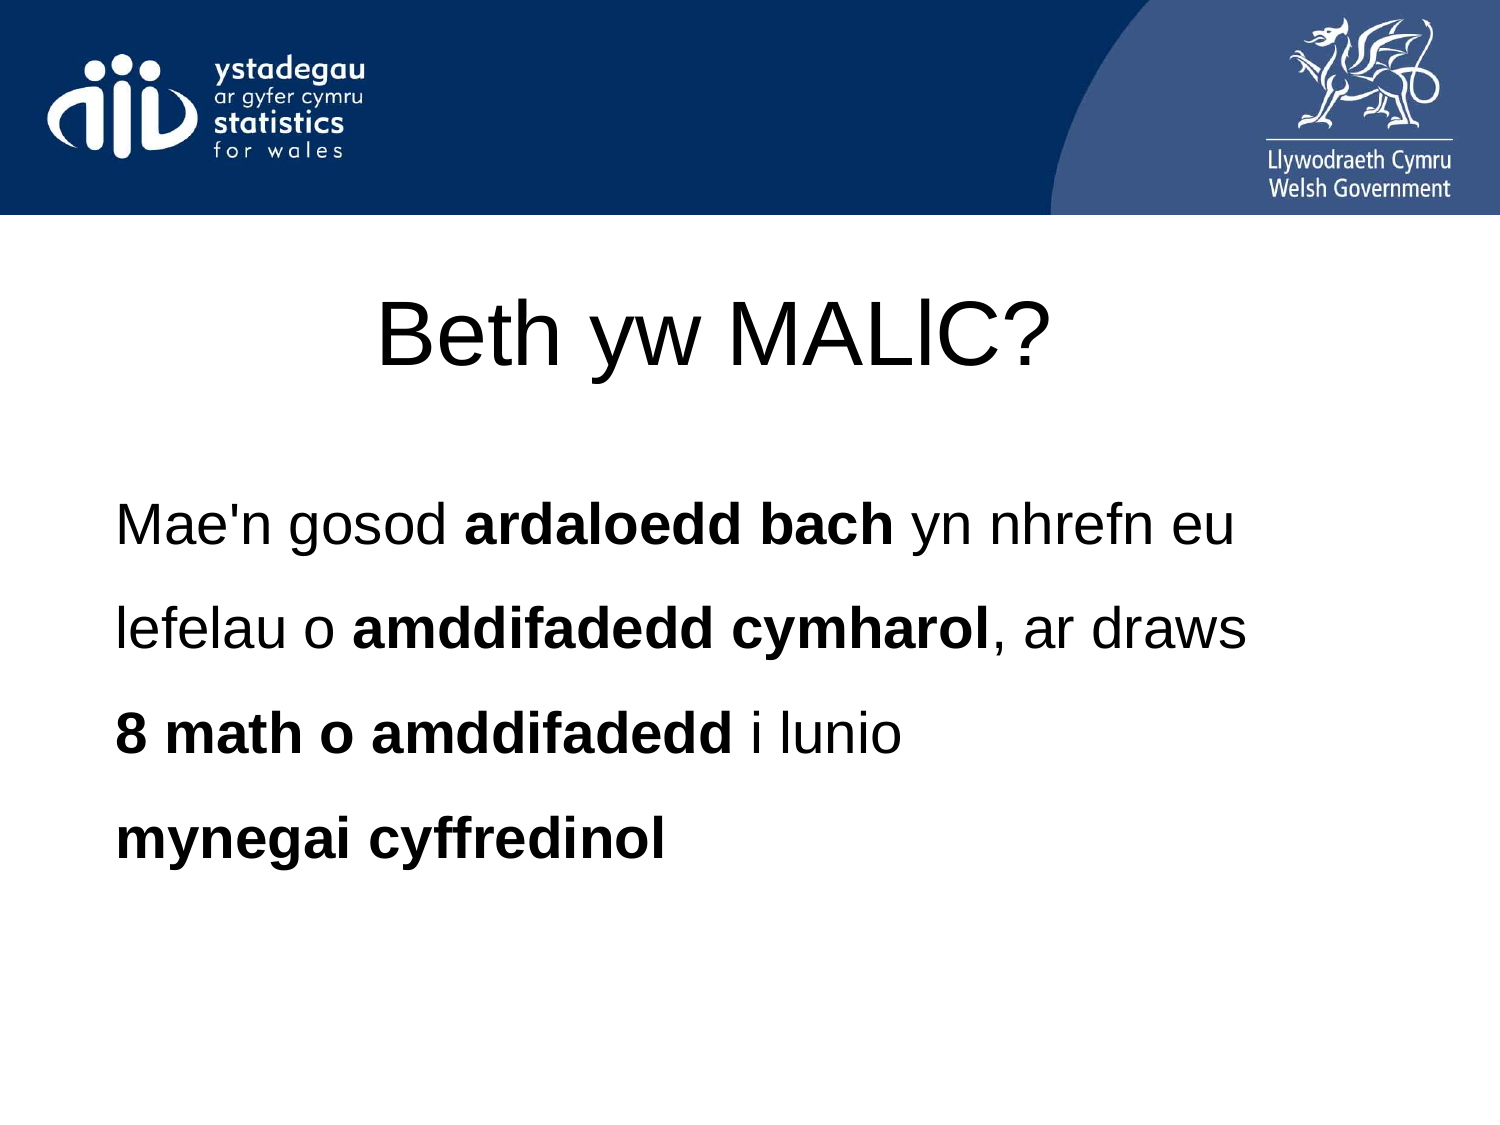

Beth yw MALlC?
# Mae'n gosod ardaloedd bach yn nhrefn eu lefelau o amddifadedd cymharol, ar draws 8 math o amddifadedd i lunio mynegai cyffredinol